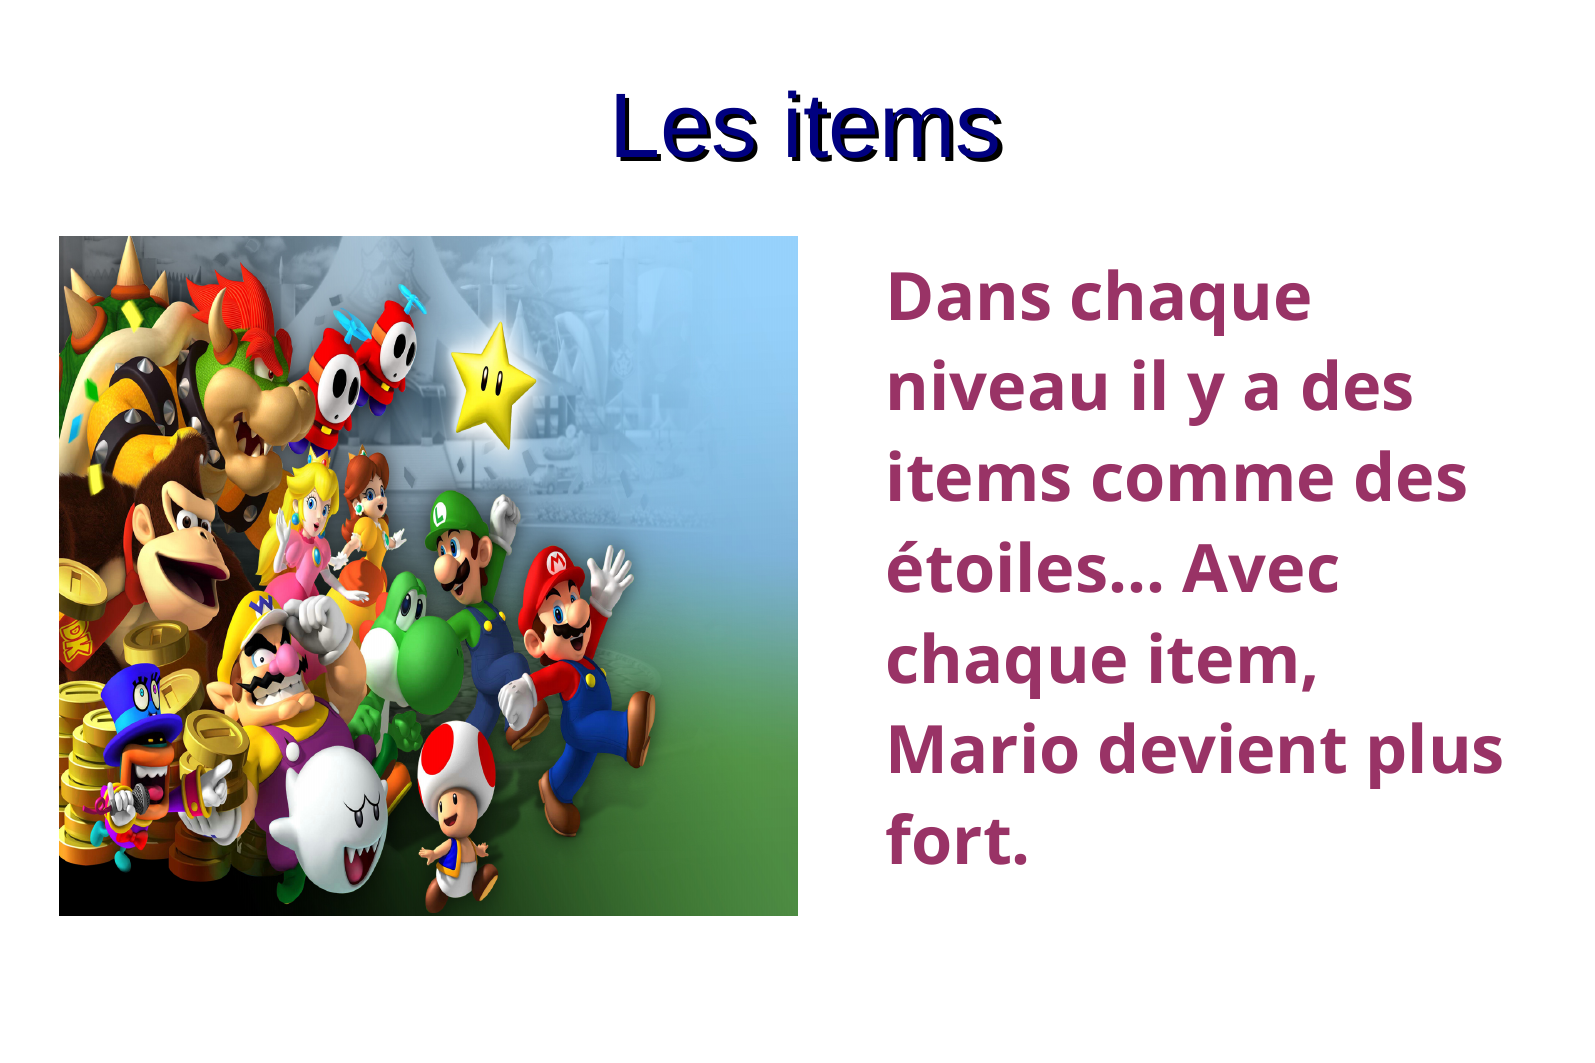

# Les items
Dans chaque niveau il y a des items comme des étoiles... Avec chaque item, Mario devient plus fort.